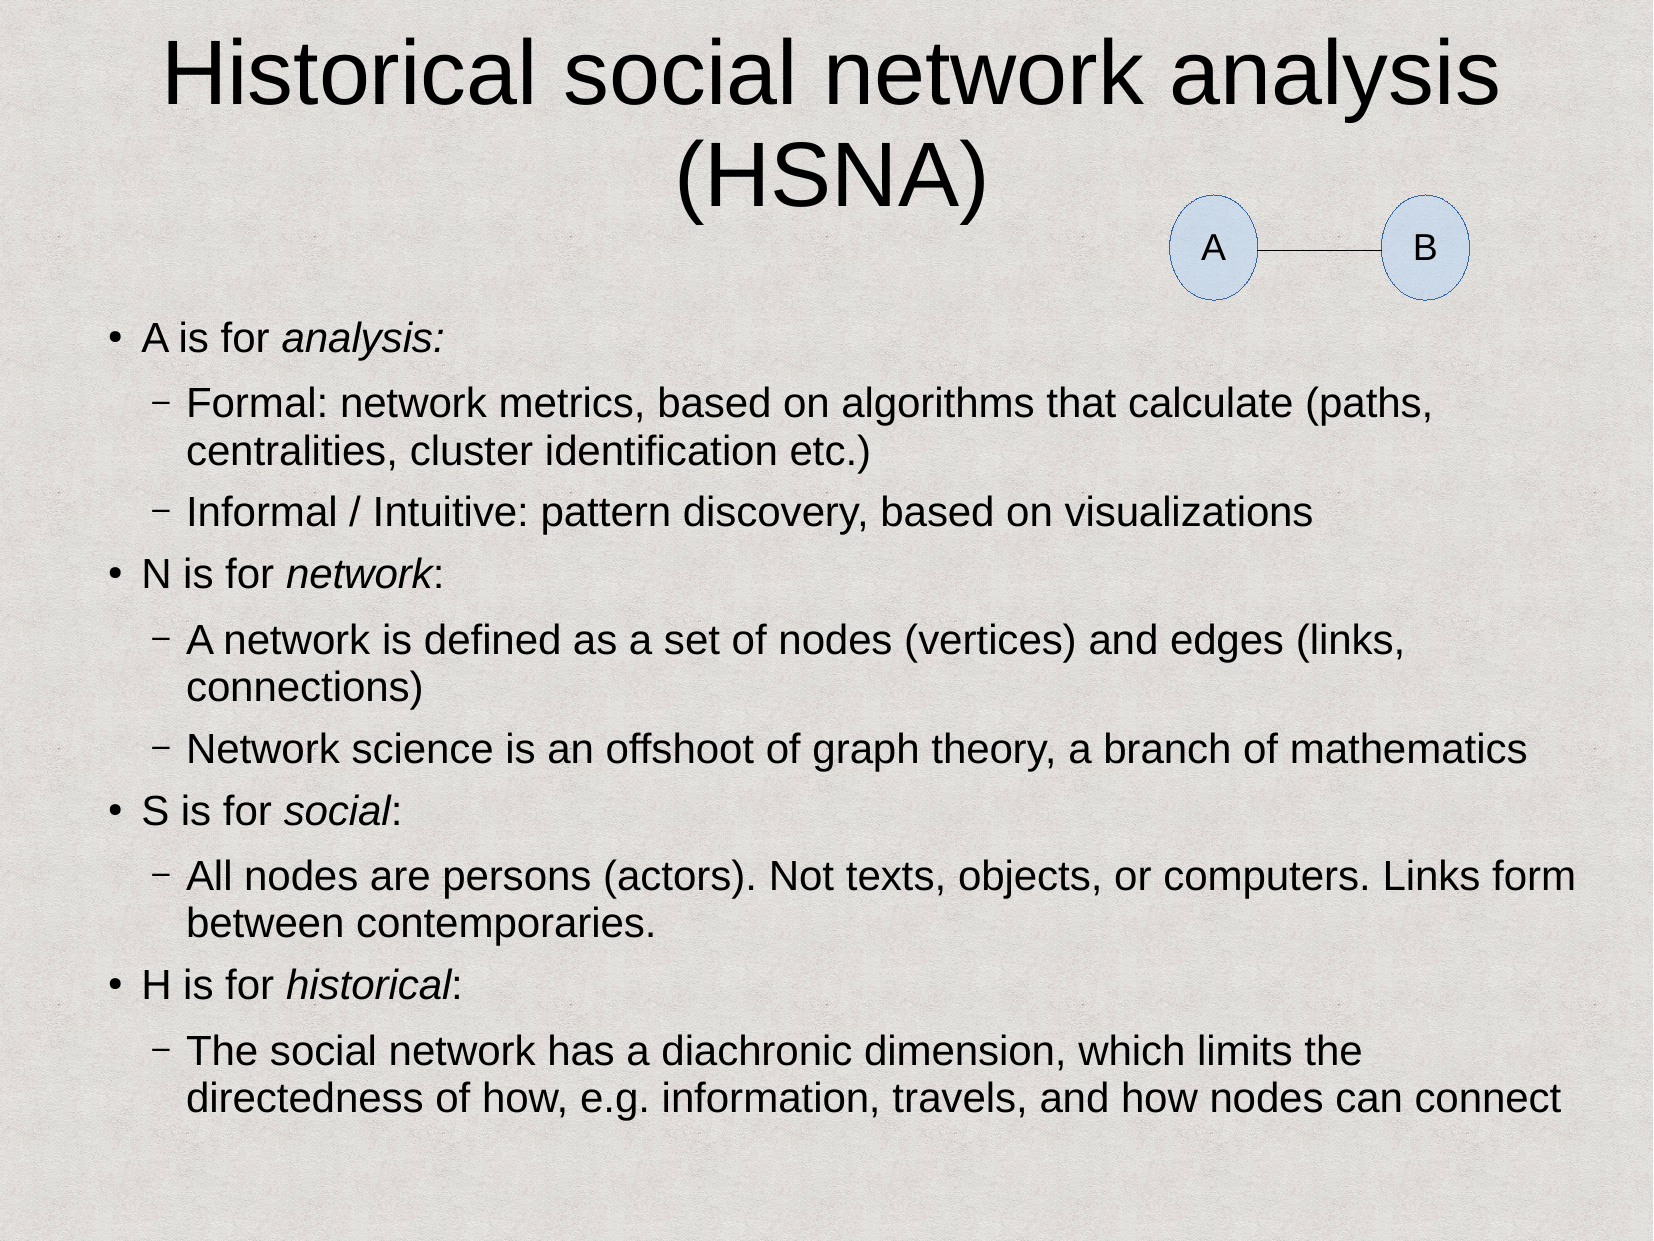

# Historical social network analysis (HSNA)
A
B
A is for analysis:
Formal: network metrics, based on algorithms that calculate (paths, centralities, cluster identification etc.)
Informal / Intuitive: pattern discovery, based on visualizations
N is for network:
A network is defined as a set of nodes (vertices) and edges (links, connections)
Network science is an offshoot of graph theory, a branch of mathematics
S is for social:
All nodes are persons (actors). Not texts, objects, or computers. Links form between contemporaries.
H is for historical:
The social network has a diachronic dimension, which limits the directedness of how, e.g. information, travels, and how nodes can connect